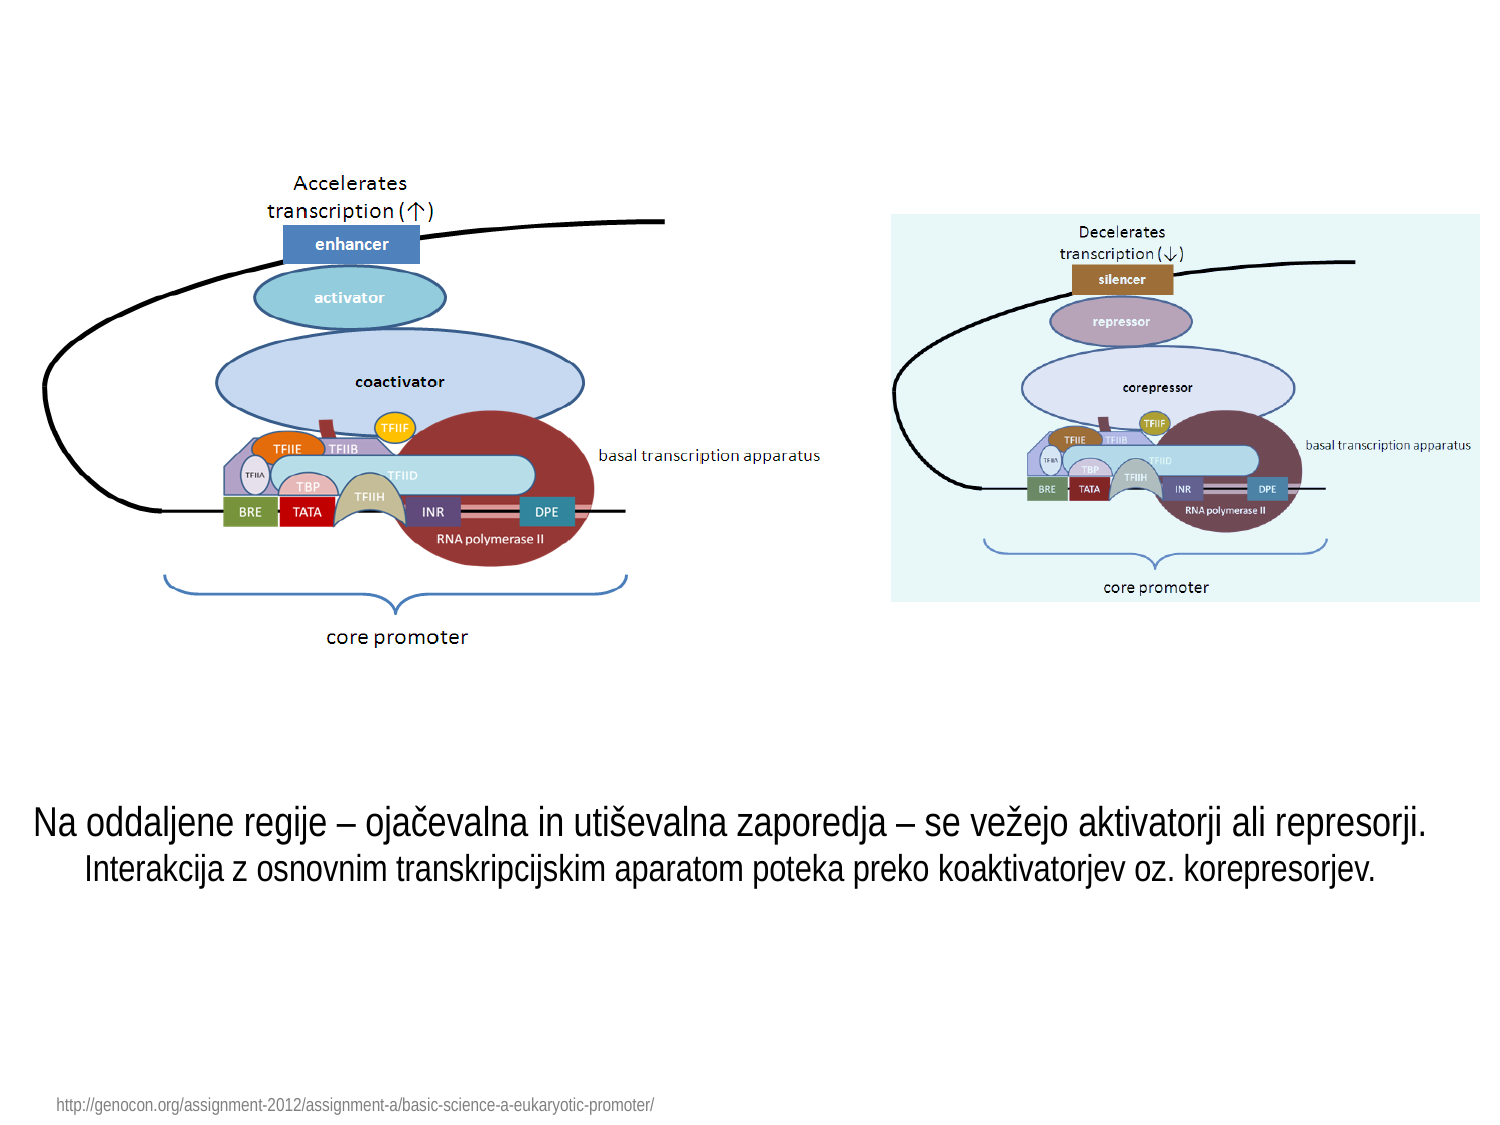

Na oddaljene regije – ojačevalna in utiševalna zaporedja – se vežejo aktivatorji ali represorji.
Interakcija z osnovnim transkripcijskim aparatom poteka preko koaktivatorjev oz. korepresorjev.
http://genocon.org/assignment-2012/assignment-a/basic-science-a-eukaryotic-promoter/